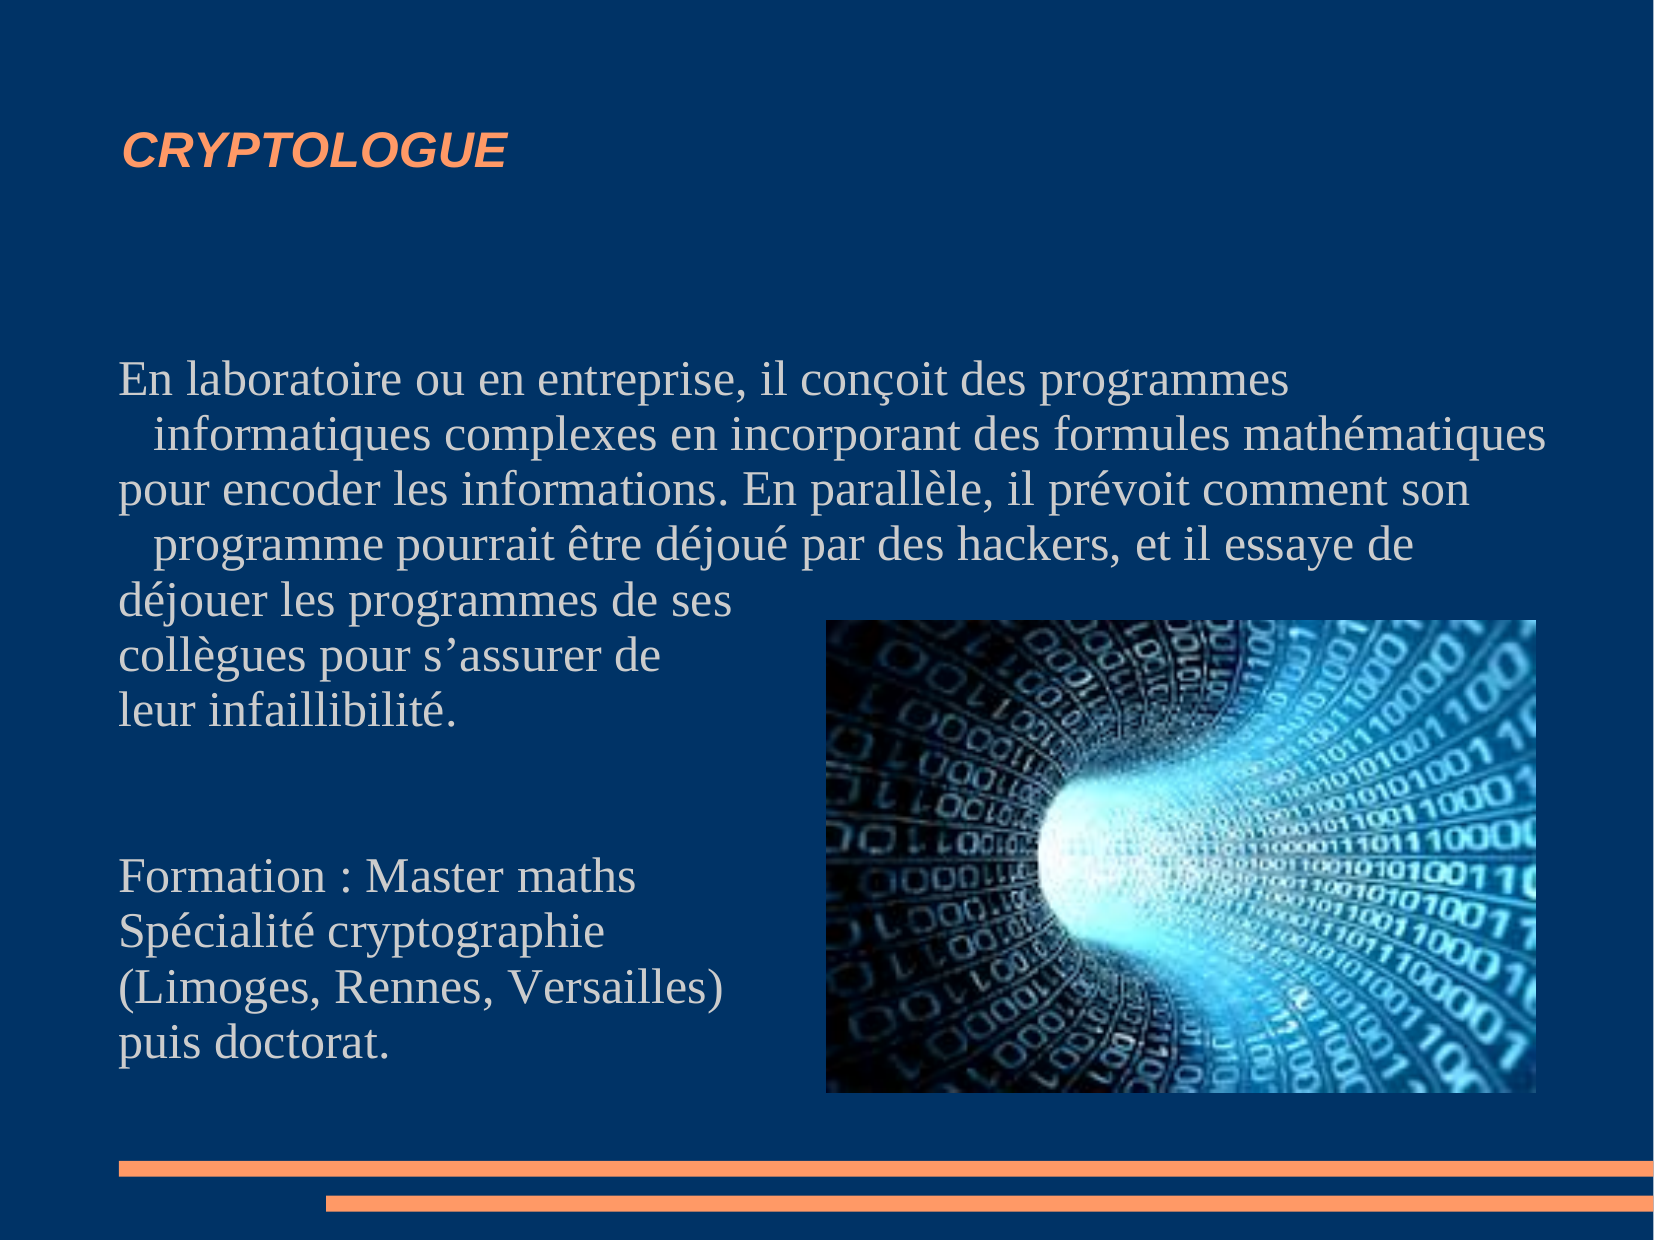

# CRYPTOLOGUE
En laboratoire ou en entreprise, il conçoit des programmes informatiques complexes en incorporant des formules mathématiques
pour encoder les informations. En parallèle, il prévoit comment son programme pourrait être déjoué par des hackers, et il essaye de
déjouer les programmes de ses
collègues pour s’assurer de
leur infaillibilité.
Formation : Master maths
Spécialité cryptographie
(Limoges, Rennes, Versailles)
puis doctorat.